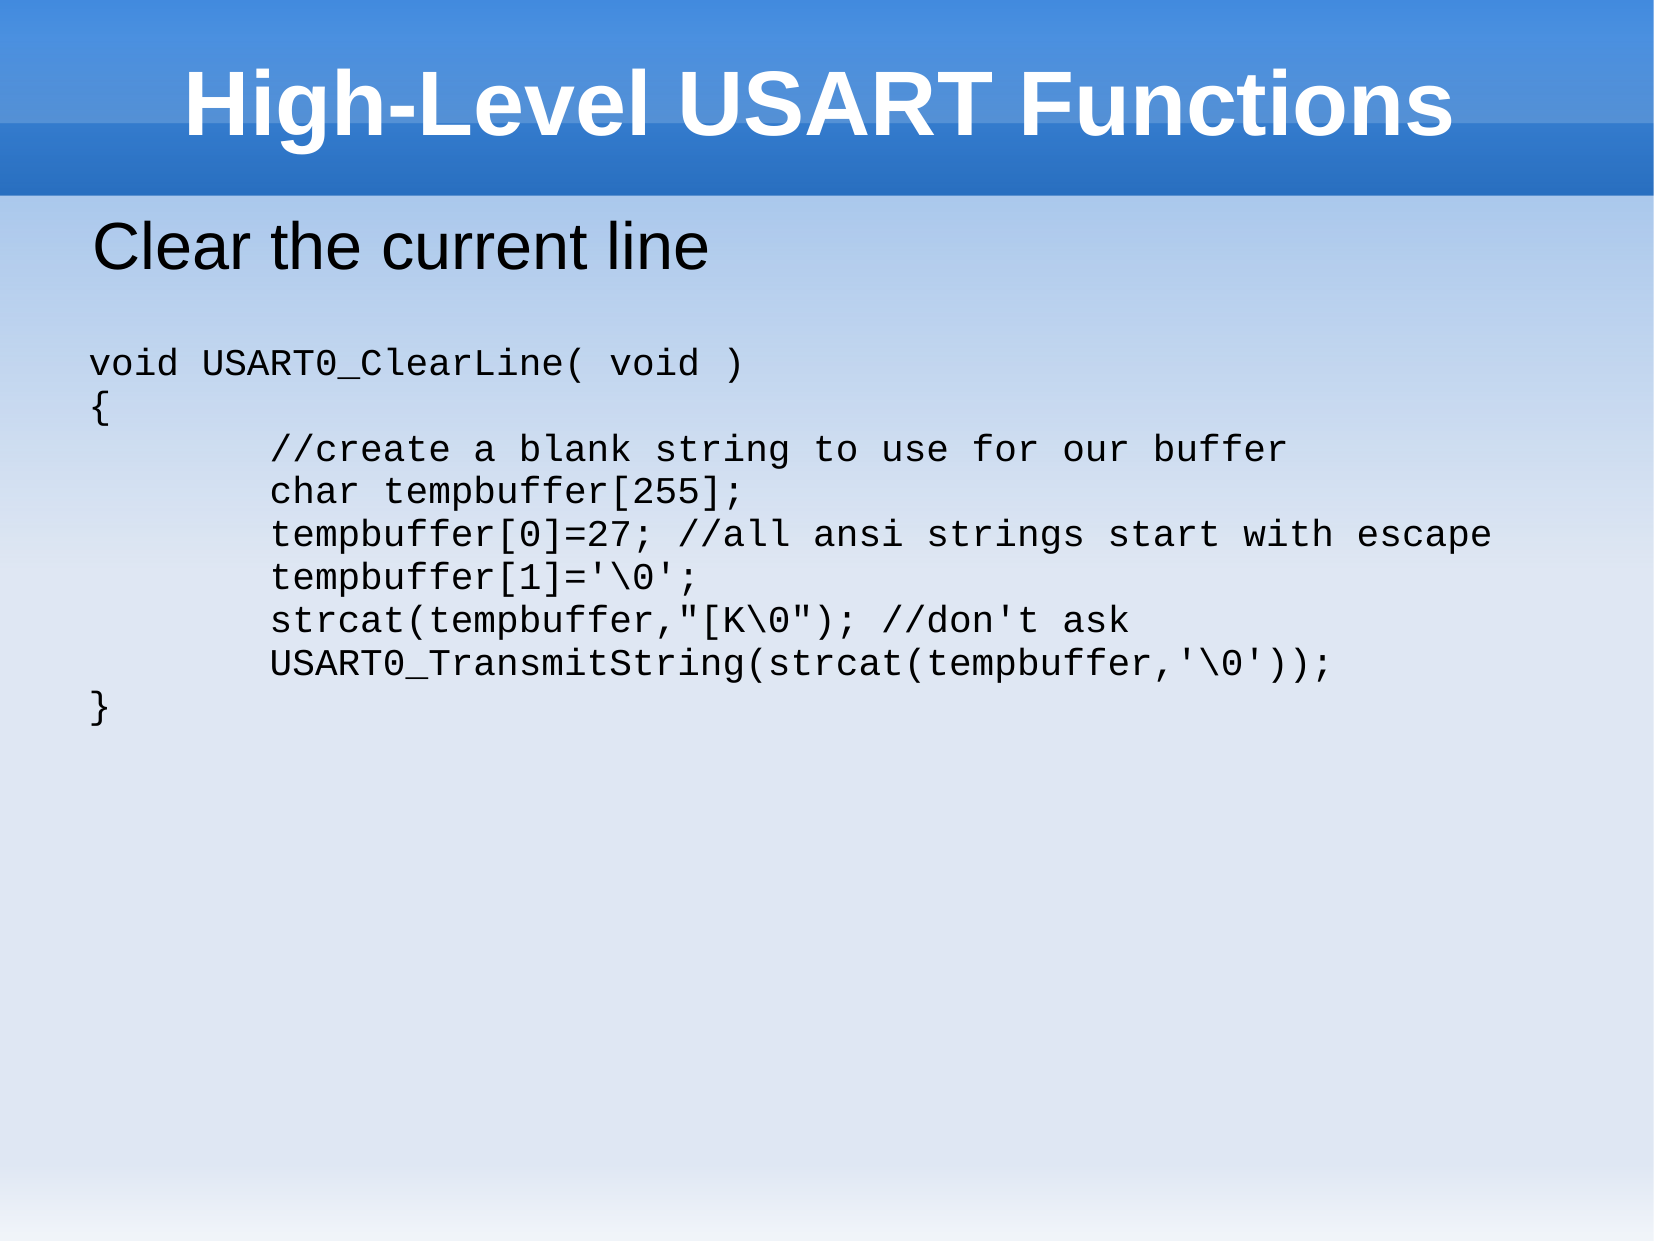

# High-Level USART Functions
Clear the current line